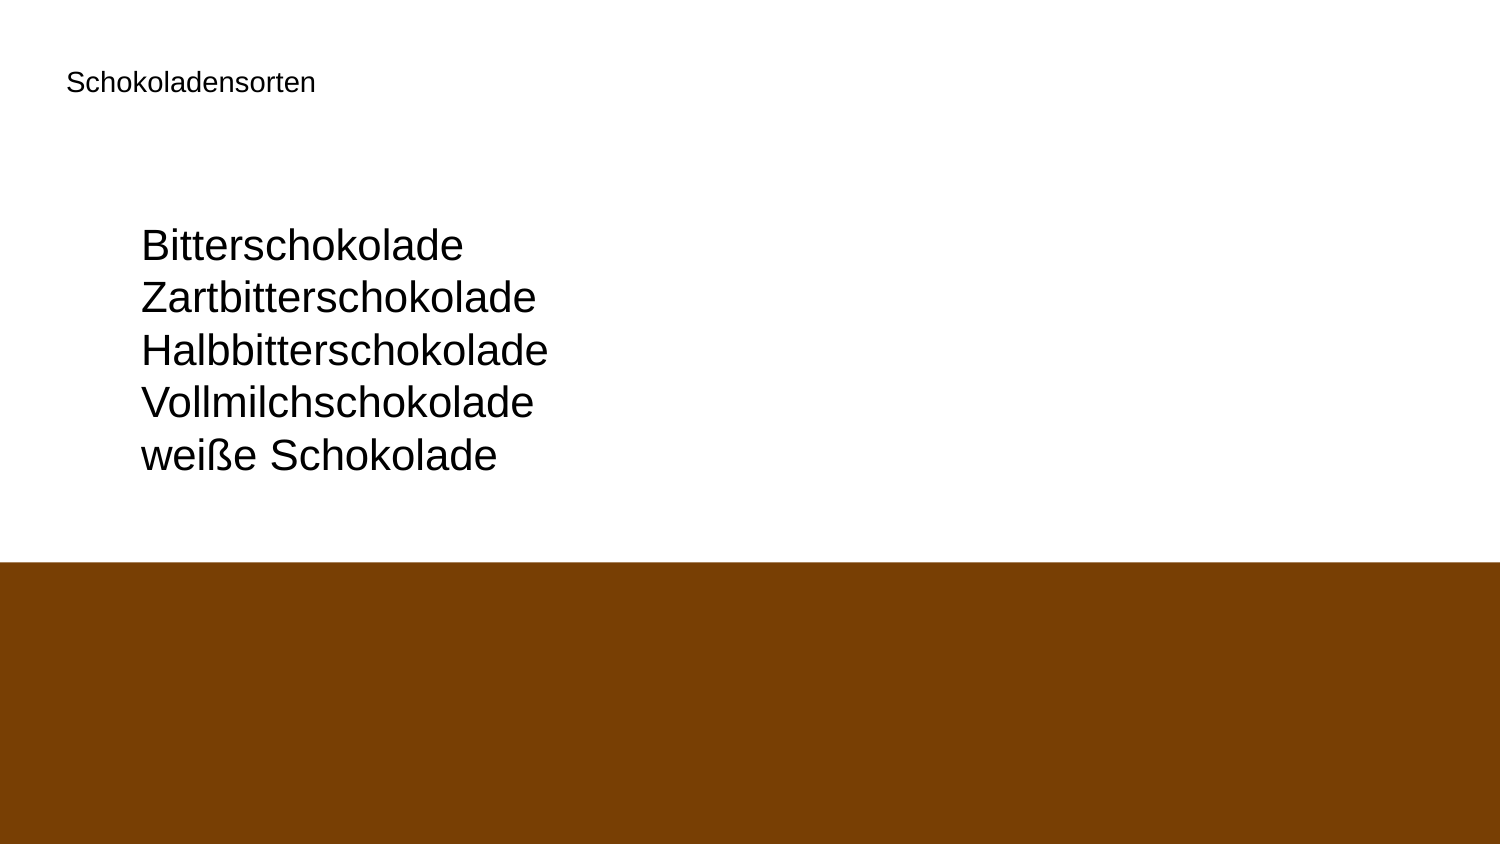

# Schokoladensorten
Bitterschokolade
Zartbitterschokolade
Halbbitterschokolade
Vollmilchschokolade
weiße Schokolade